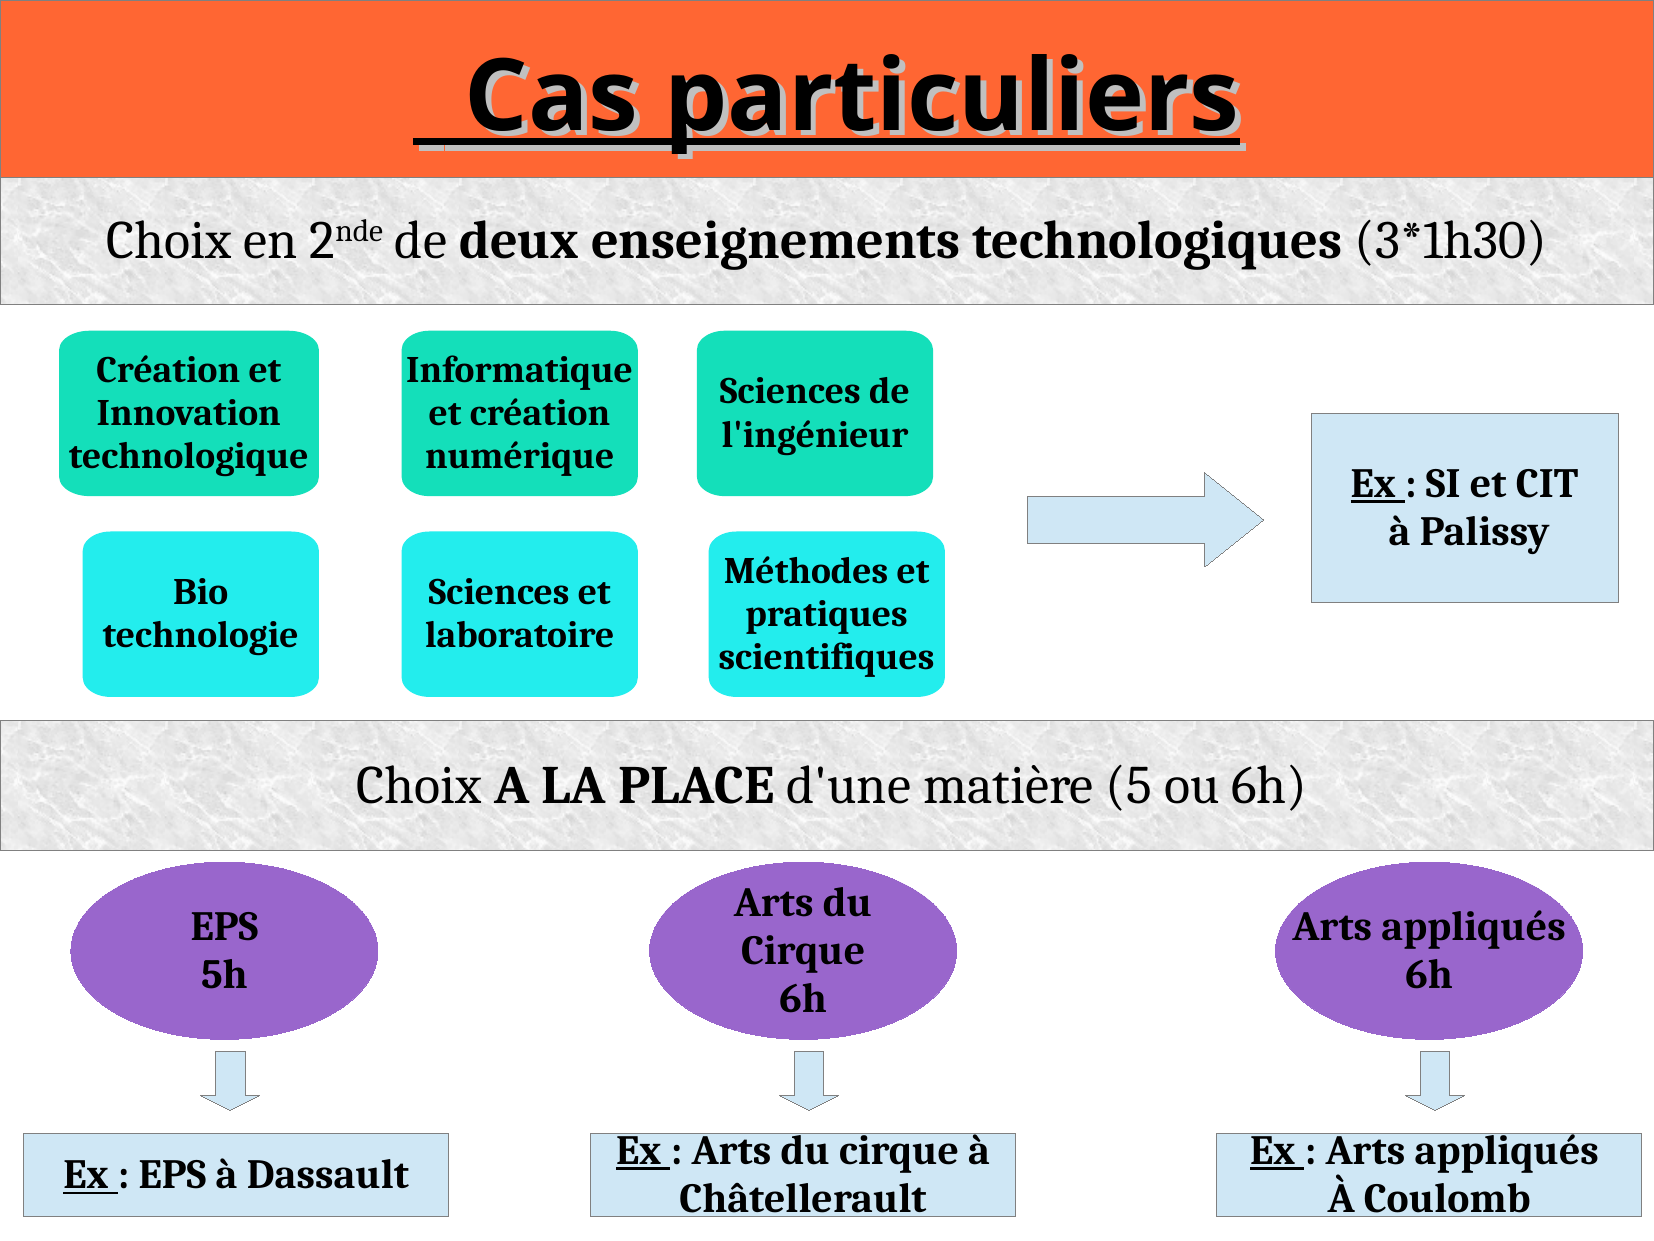

# Cas particuliers
 Choix en 2nde de deux enseignements technologiques (3*1h30)
Création et
Innovation
technologique
Informatique
et création
numérique
Sciences de
l'ingénieur
Ex : SI et CIT
 à Palissy
Bio
technologie
Sciences et
laboratoire
Méthodes et
pratiques
scientifiques
 Choix A LA PLACE d'une matière (5 ou 6h)
EPS
5h
Arts du
Cirque
6h
Arts appliqués
6h
Ex : EPS à Dassault
Ex : Arts du cirque à
Châtellerault
Ex : Arts appliqués
À Coulomb